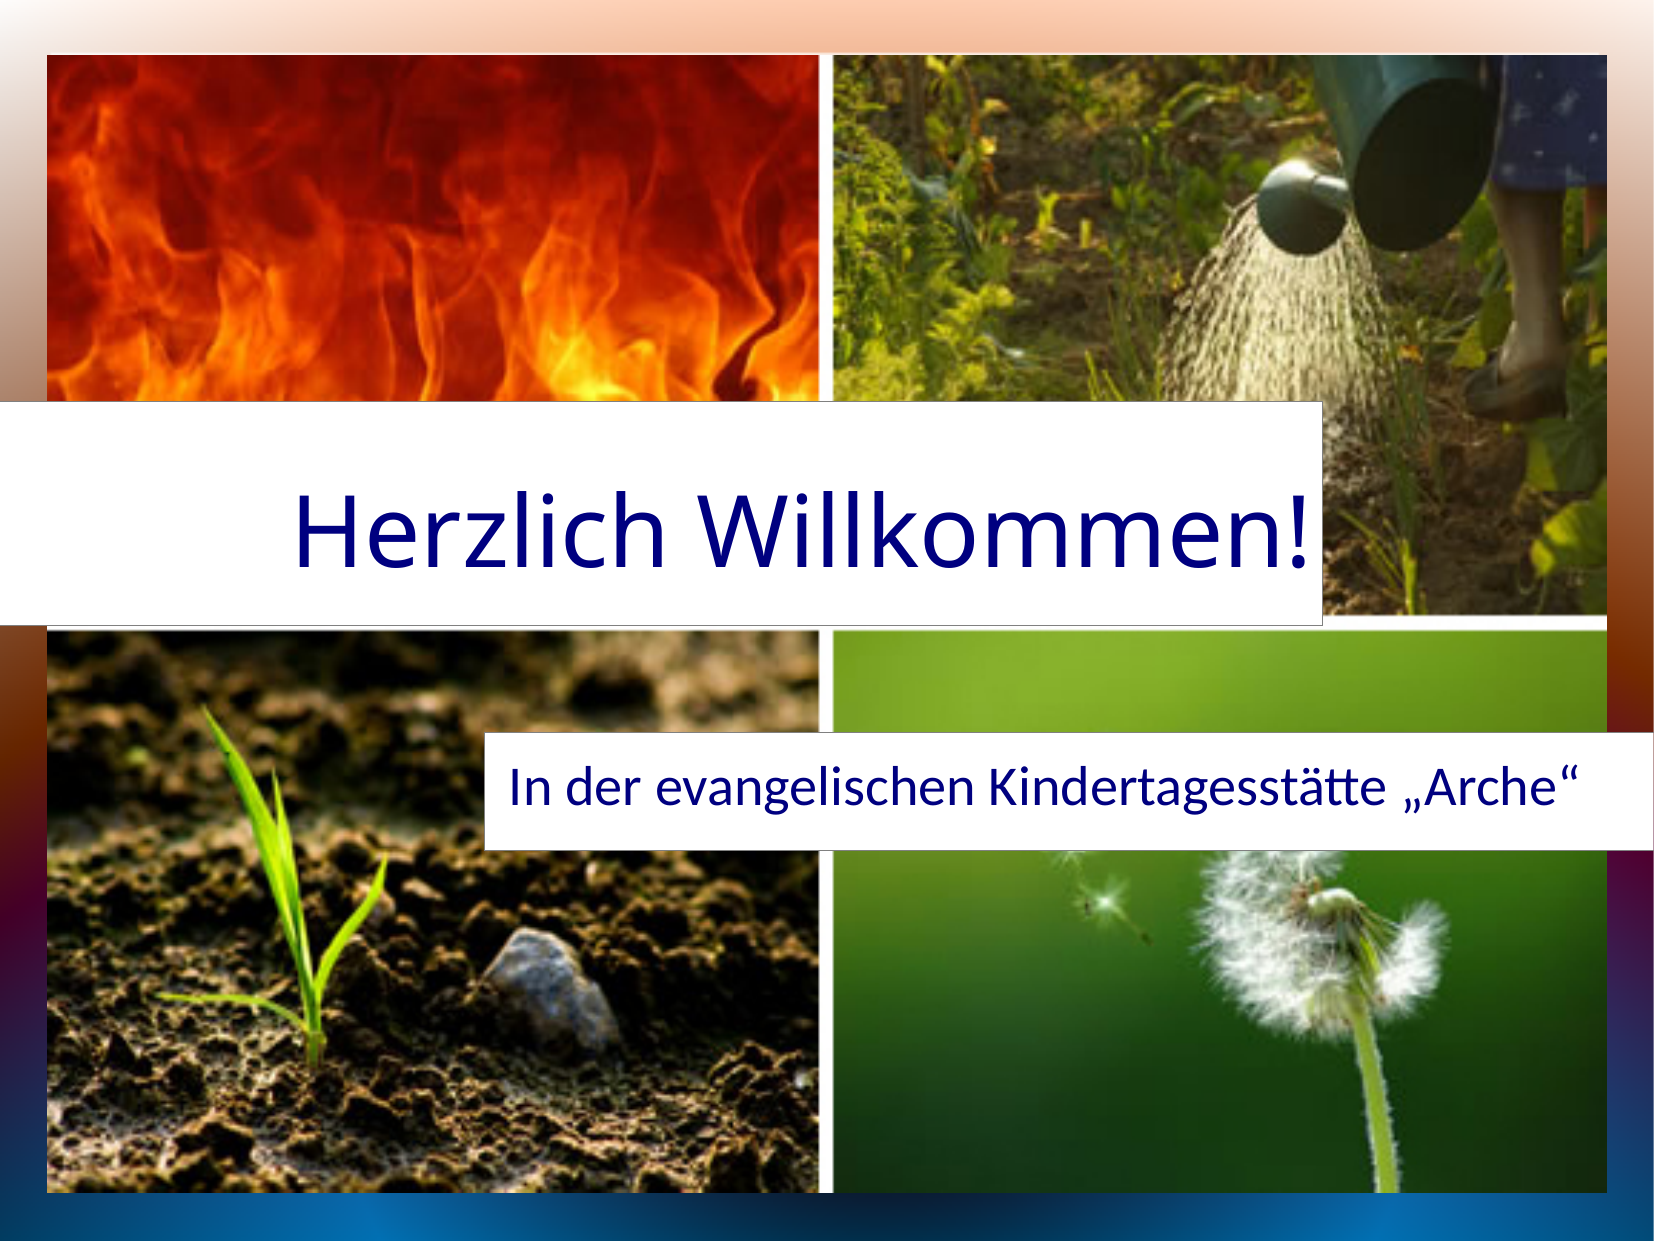

# Herzlich Willkommen!
In der evangelischen Kindertagesstätte „Arche“